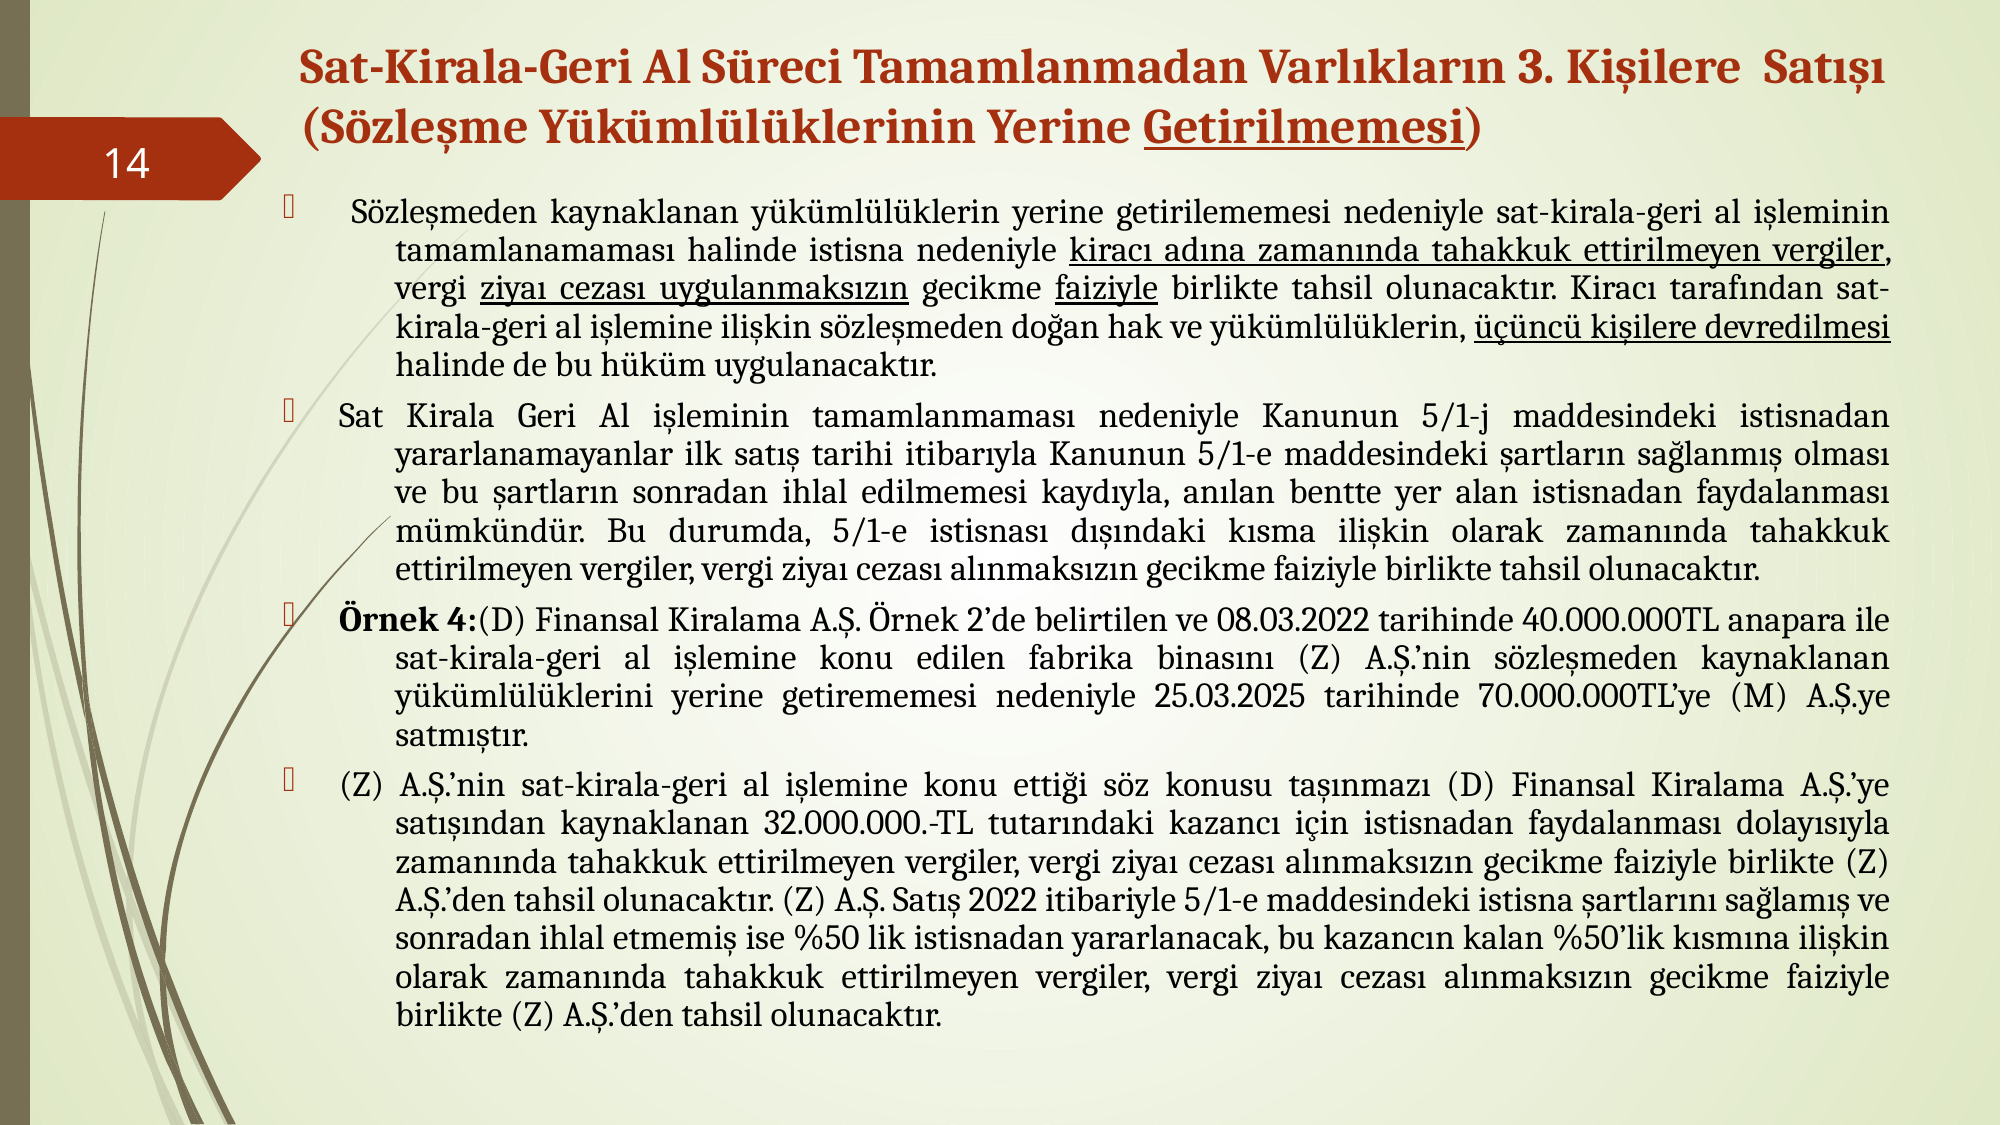

# Sat-Kirala-Geri Al Süreci Tamamlanmadan Varlıkların 3. Kişilere Satışı (Sözleşme Yükümlülüklerinin Yerine Getirilmemesi)
 Sözleşmeden kaynaklanan yükümlülüklerin yerine getirilememesi nedeniyle sat-kirala-geri al işleminin tamamlanamaması halinde istisna nedeniyle kiracı adına zamanında tahakkuk ettirilmeyen vergiler, vergi ziyaı cezası uygulanmaksızın gecikme faiziyle birlikte tahsil olunacaktır. Kiracı tarafından sat-kirala-geri al işlemine ilişkin sözleşmeden doğan hak ve yükümlülüklerin, üçüncü kişilere devredilmesi halinde de bu hüküm uygulanacaktır.
Sat Kirala Geri Al işleminin tamamlanmaması nedeniyle Kanunun 5/1-j maddesindeki istisnadan yararlanamayanlar ilk satış tarihi itibarıyla Kanunun 5/1-e maddesindeki şartların sağlanmış olması ve bu şartların sonradan ihlal edilmemesi kaydıyla, anılan bentte yer alan istisnadan faydalanması mümkündür. Bu durumda, 5/1-e istisnası dışındaki kısma ilişkin olarak zamanında tahakkuk ettirilmeyen vergiler, vergi ziyaı cezası alınmaksızın gecikme faiziyle birlikte tahsil olunacaktır.
Örnek 4:(D) Finansal Kiralama A.Ş. Örnek 2’de belirtilen ve 08.03.2022 tarihinde 40.000.000TL anapara ile sat-kirala-geri al işlemine konu edilen fabrika binasını (Z) A.Ş.’nin sözleşmeden kaynaklanan yükümlülüklerini yerine getirememesi nedeniyle 25.03.2025 tarihinde 70.000.000TL’ye (M) A.Ş.ye satmıştır.
(Z) A.Ş.’nin sat-kirala-geri al işlemine konu ettiği söz konusu taşınmazı (D) Finansal Kiralama A.Ş.’ye satışından kaynaklanan 32.000.000.-TL tutarındaki kazancı için istisnadan faydalanması dolayısıyla zamanında tahakkuk ettirilmeyen vergiler, vergi ziyaı cezası alınmaksızın gecikme faiziyle birlikte (Z) A.Ş.’den tahsil olunacaktır. (Z) A.Ş. Satış 2022 itibariyle 5/1-e maddesindeki istisna şartlarını sağlamış ve sonradan ihlal etmemiş ise %50 lik istisnadan yararlanacak, bu kazancın kalan %50’lik kısmına ilişkin olarak zamanında tahakkuk ettirilmeyen vergiler, vergi ziyaı cezası alınmaksızın gecikme faiziyle birlikte (Z) A.Ş.’den tahsil olunacaktır.